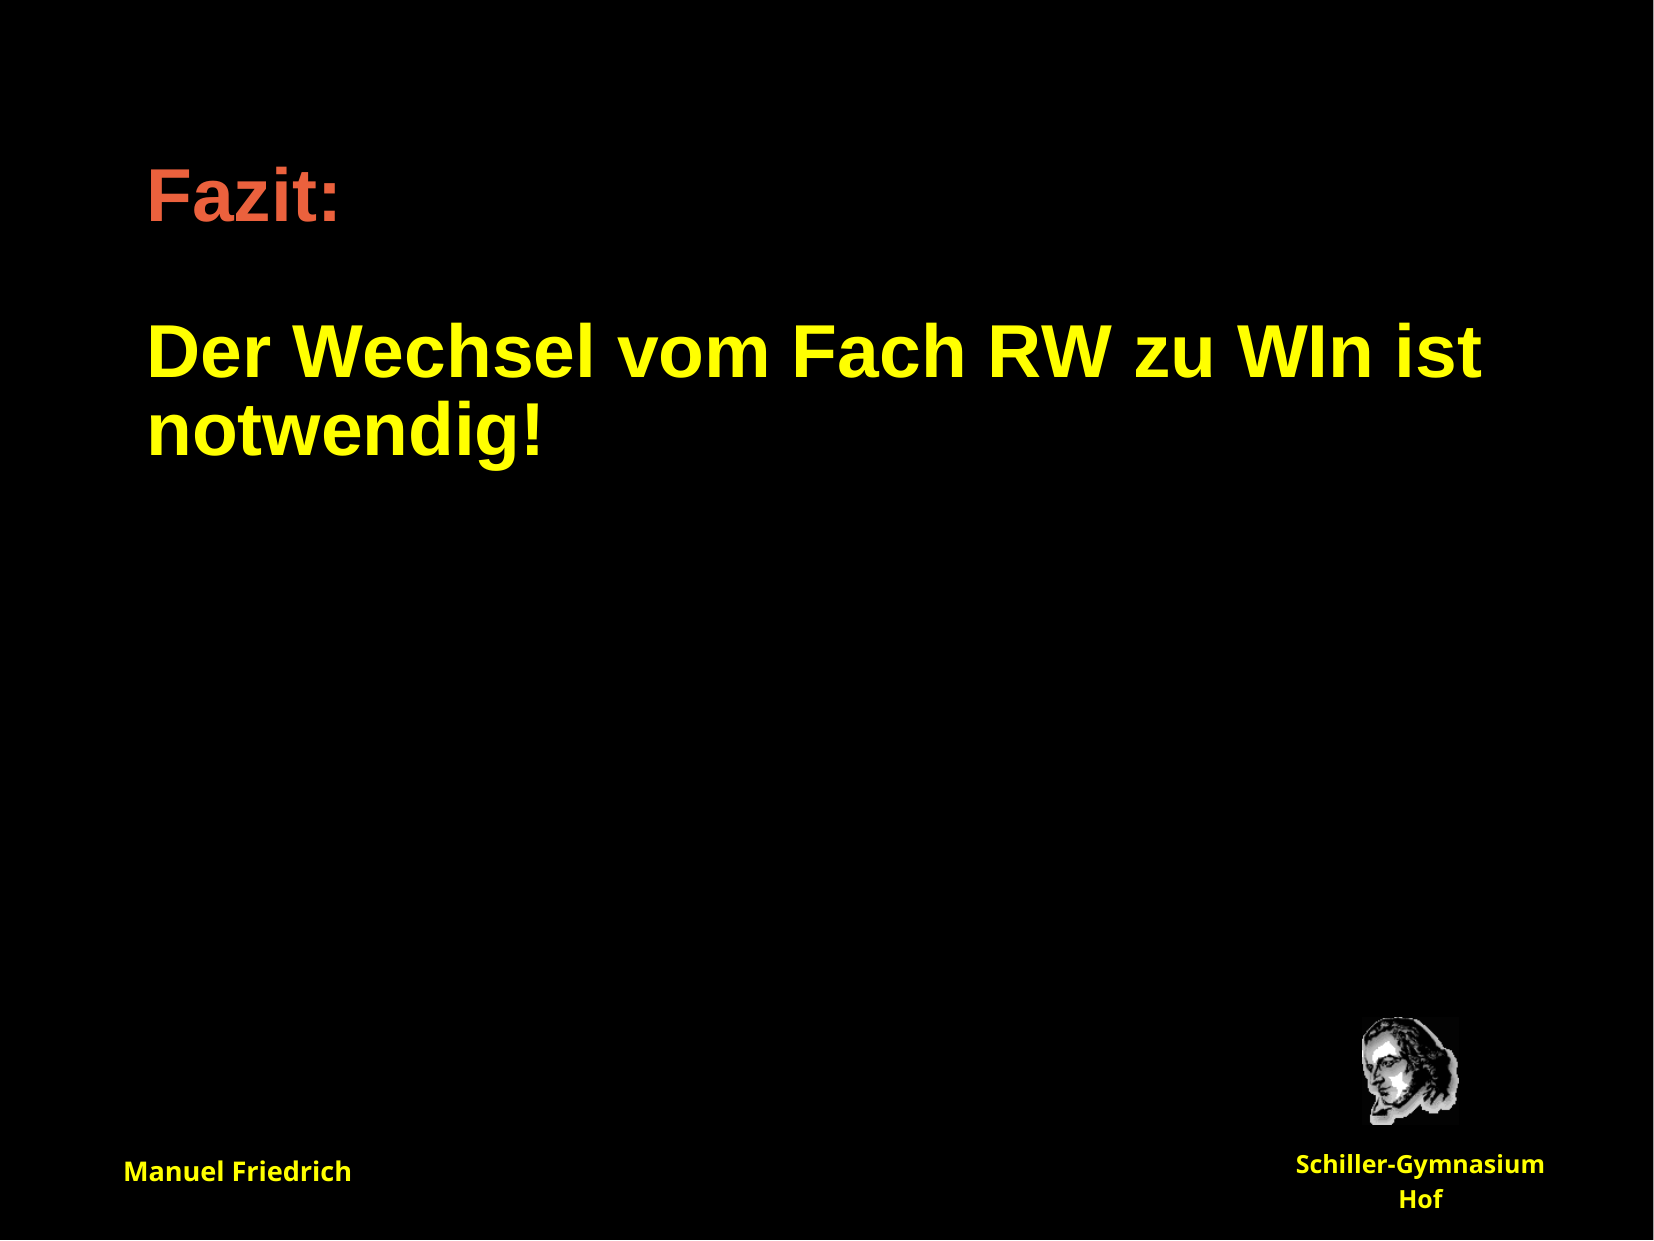

Fazit:
Der Wechsel vom Fach RW zu WIn ist
notwendig!
Schiller-Gymnasium
Hof
Manuel Friedrich